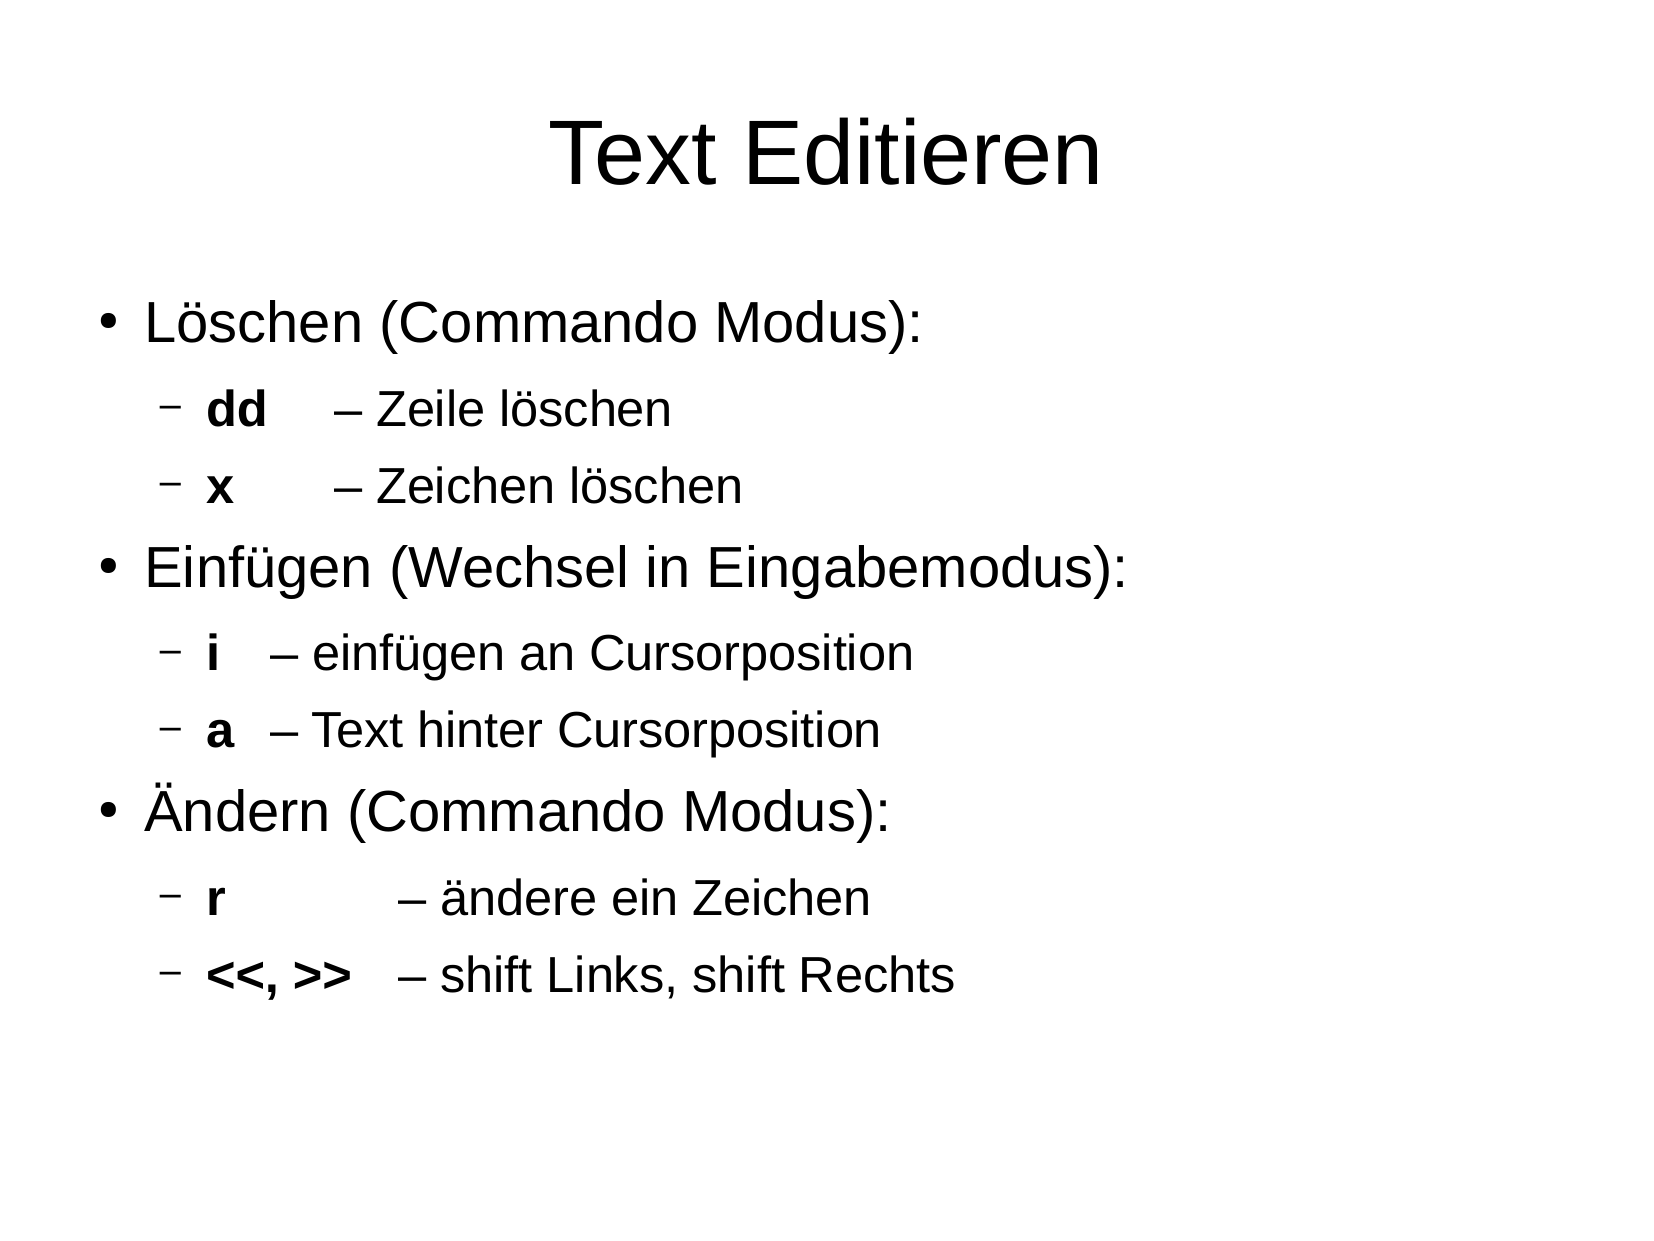

# Text Editieren
Löschen (Commando Modus):
dd 	– Zeile löschen
x 	– Zeichen löschen
Einfügen (Wechsel in Eingabemodus):
i 	– einfügen an Cursorposition
a 	– Text hinter Cursorposition
Ändern (Commando Modus):
r 	– ändere ein Zeichen
<<, >> 	– shift Links, shift Rechts